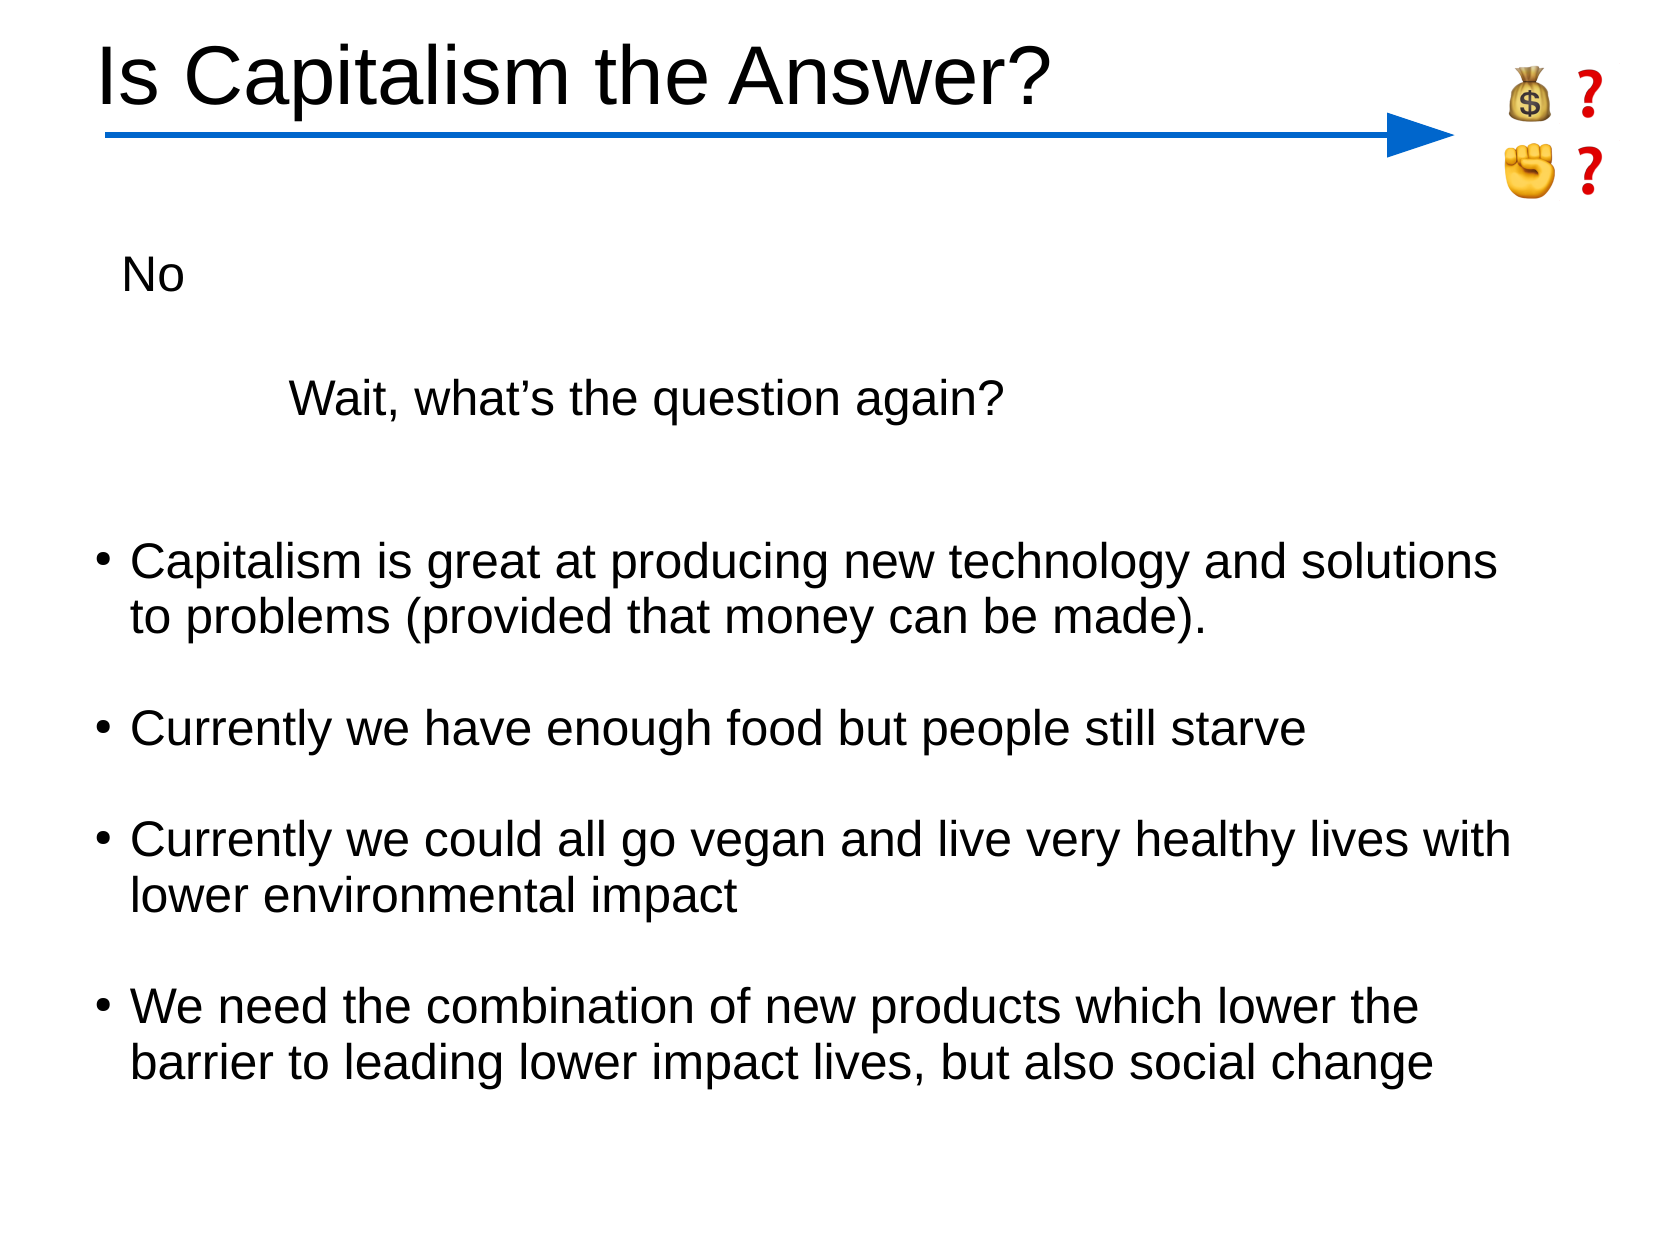

Is Capitalism the Answer?
No
Wait, what’s the question again?
Capitalism is great at producing new technology and solutions to problems (provided that money can be made).
Currently we have enough food but people still starve
Currently we could all go vegan and live very healthy lives with lower environmental impact
We need the combination of new products which lower the barrier to leading lower impact lives, but also social change